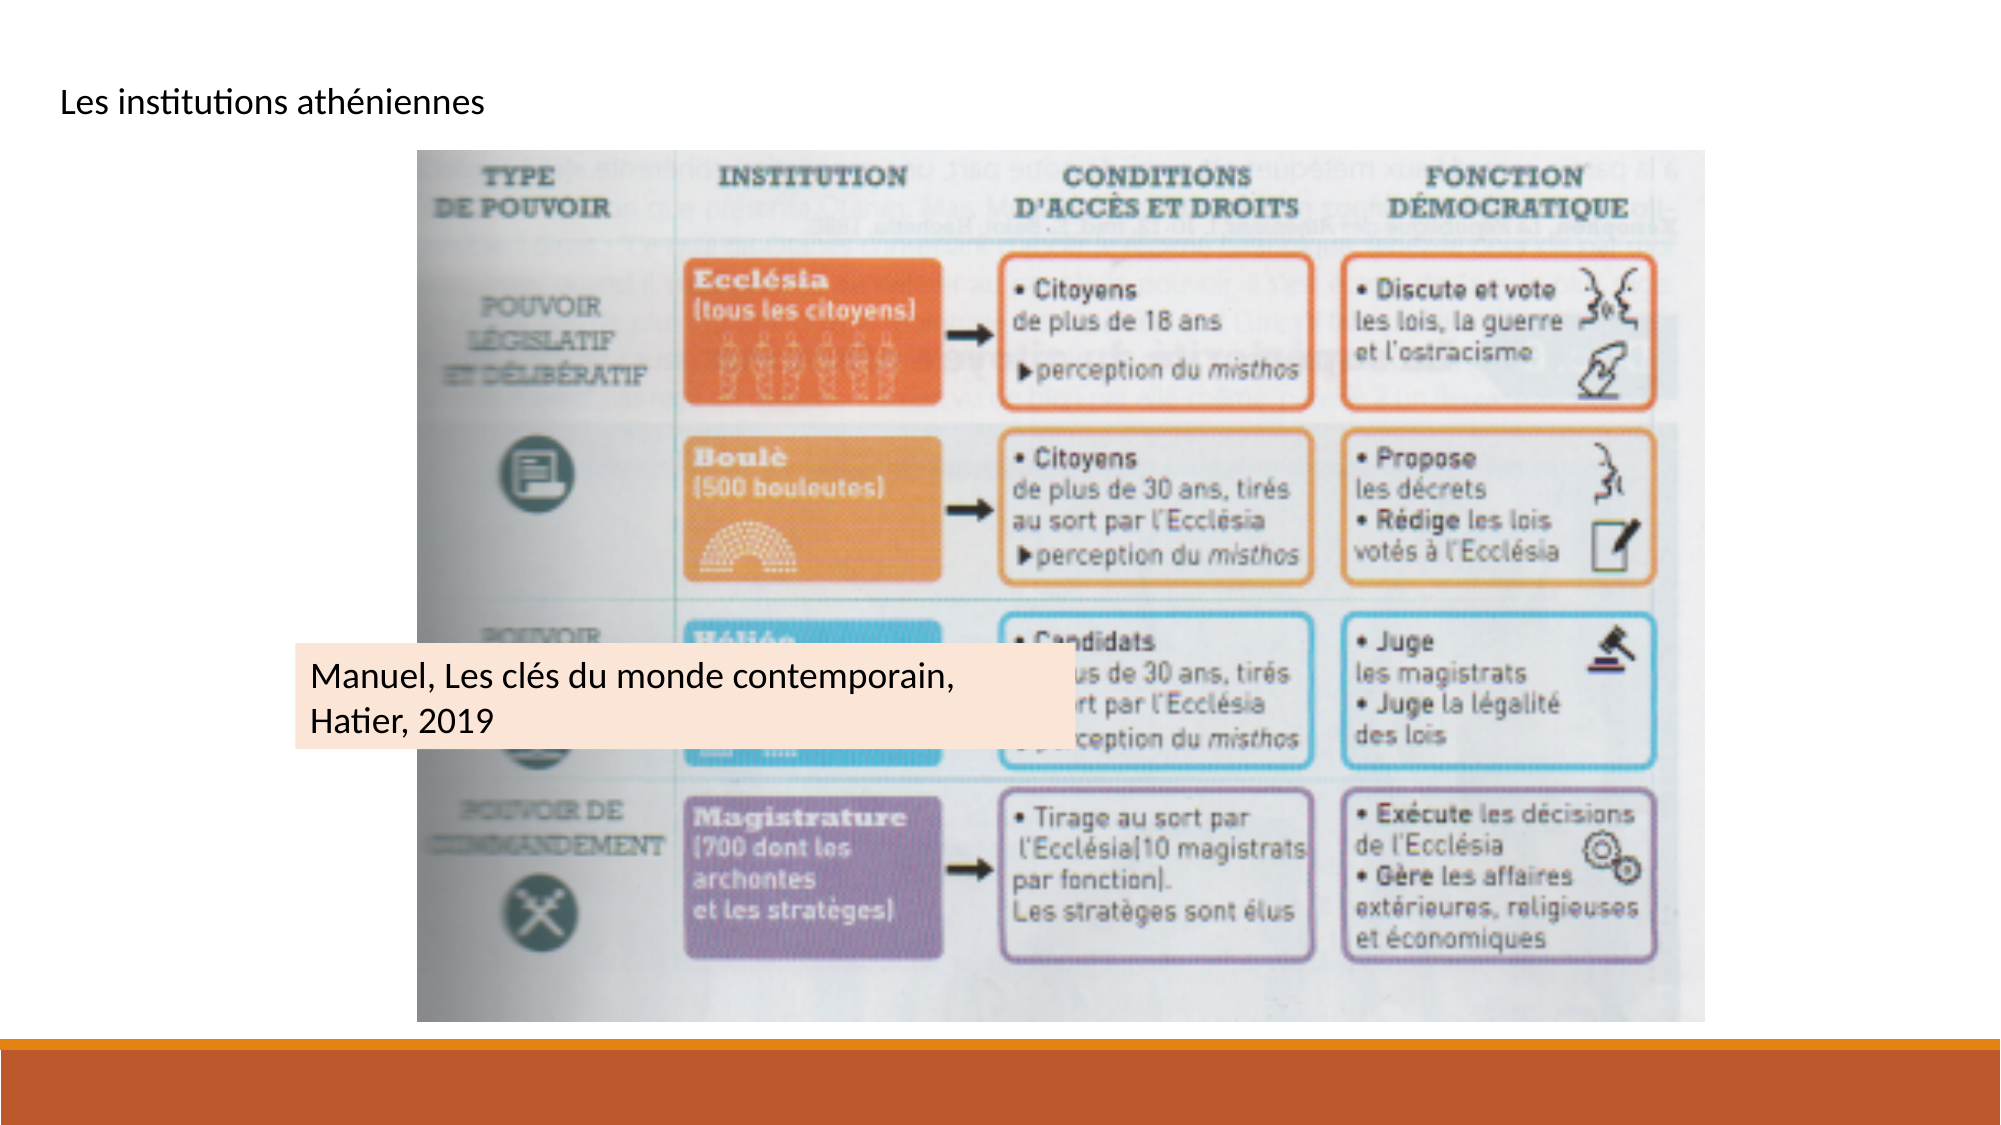

Les institutions athéniennes
Manuel, Les clés du monde contemporain, Hatier, 2019